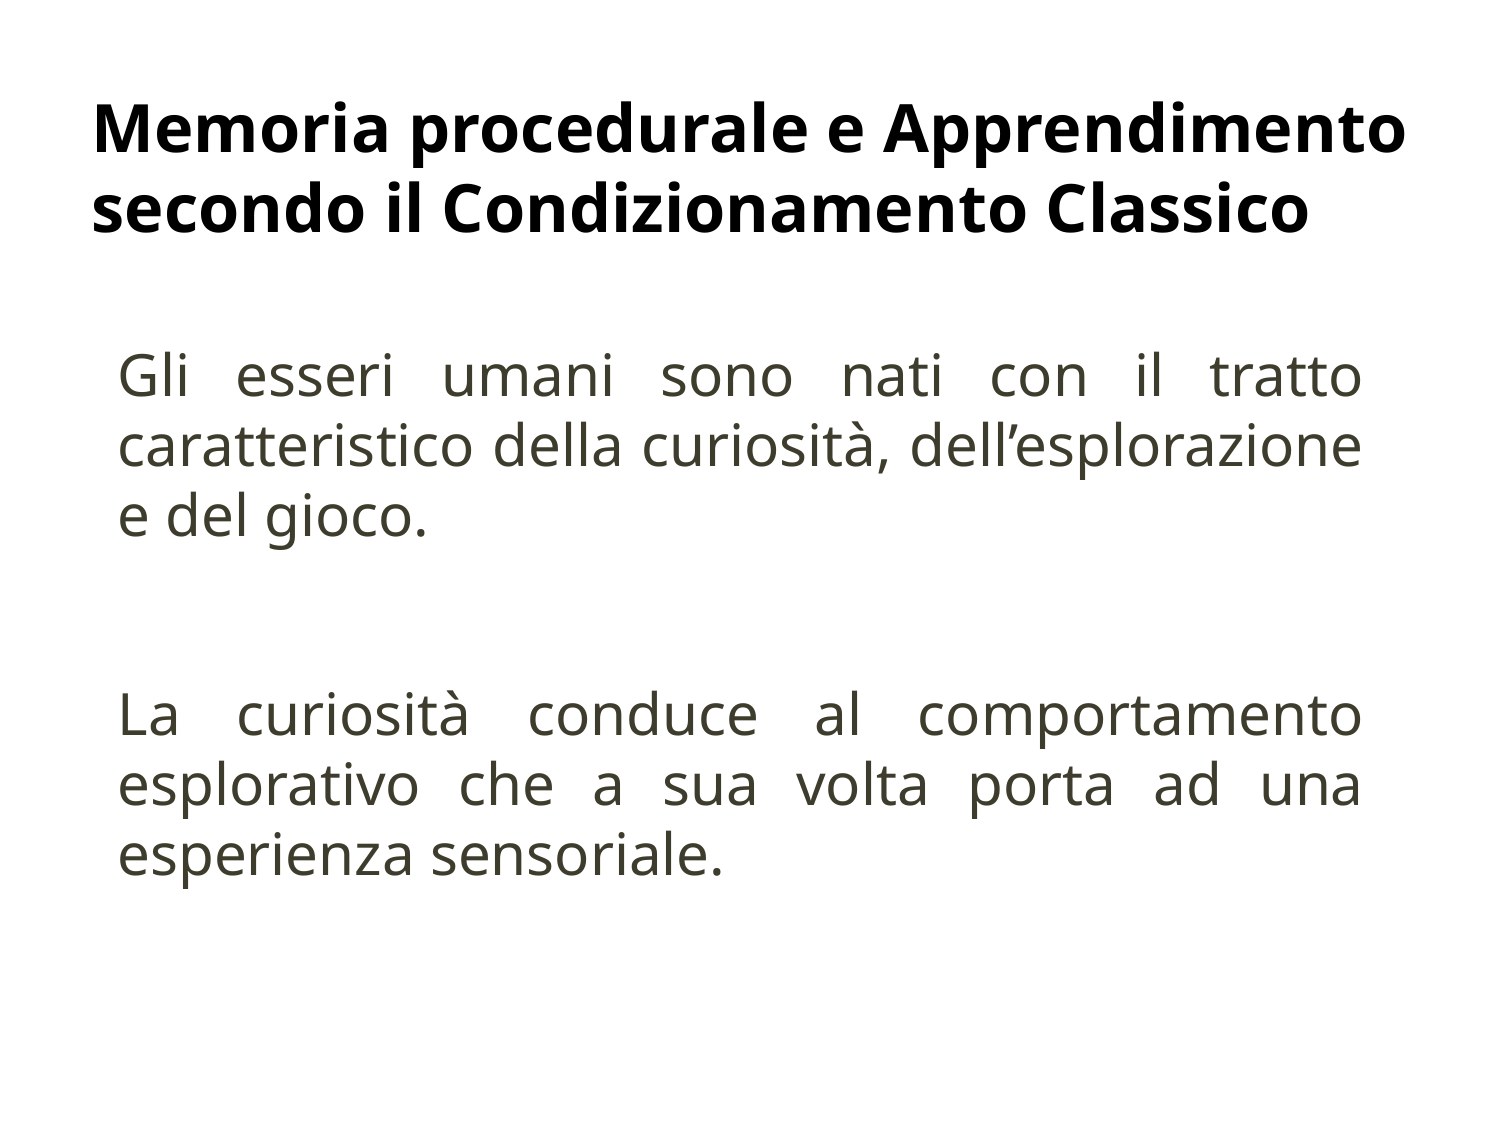

# Memoria procedurale e Apprendimento secondo il Condizionamento Classico
Gli esseri umani sono nati con il tratto caratteristico della curiosità, dell’esplorazione e del gioco.
La curiosità conduce al comportamento esplorativo che a sua volta porta ad una esperienza sensoriale.